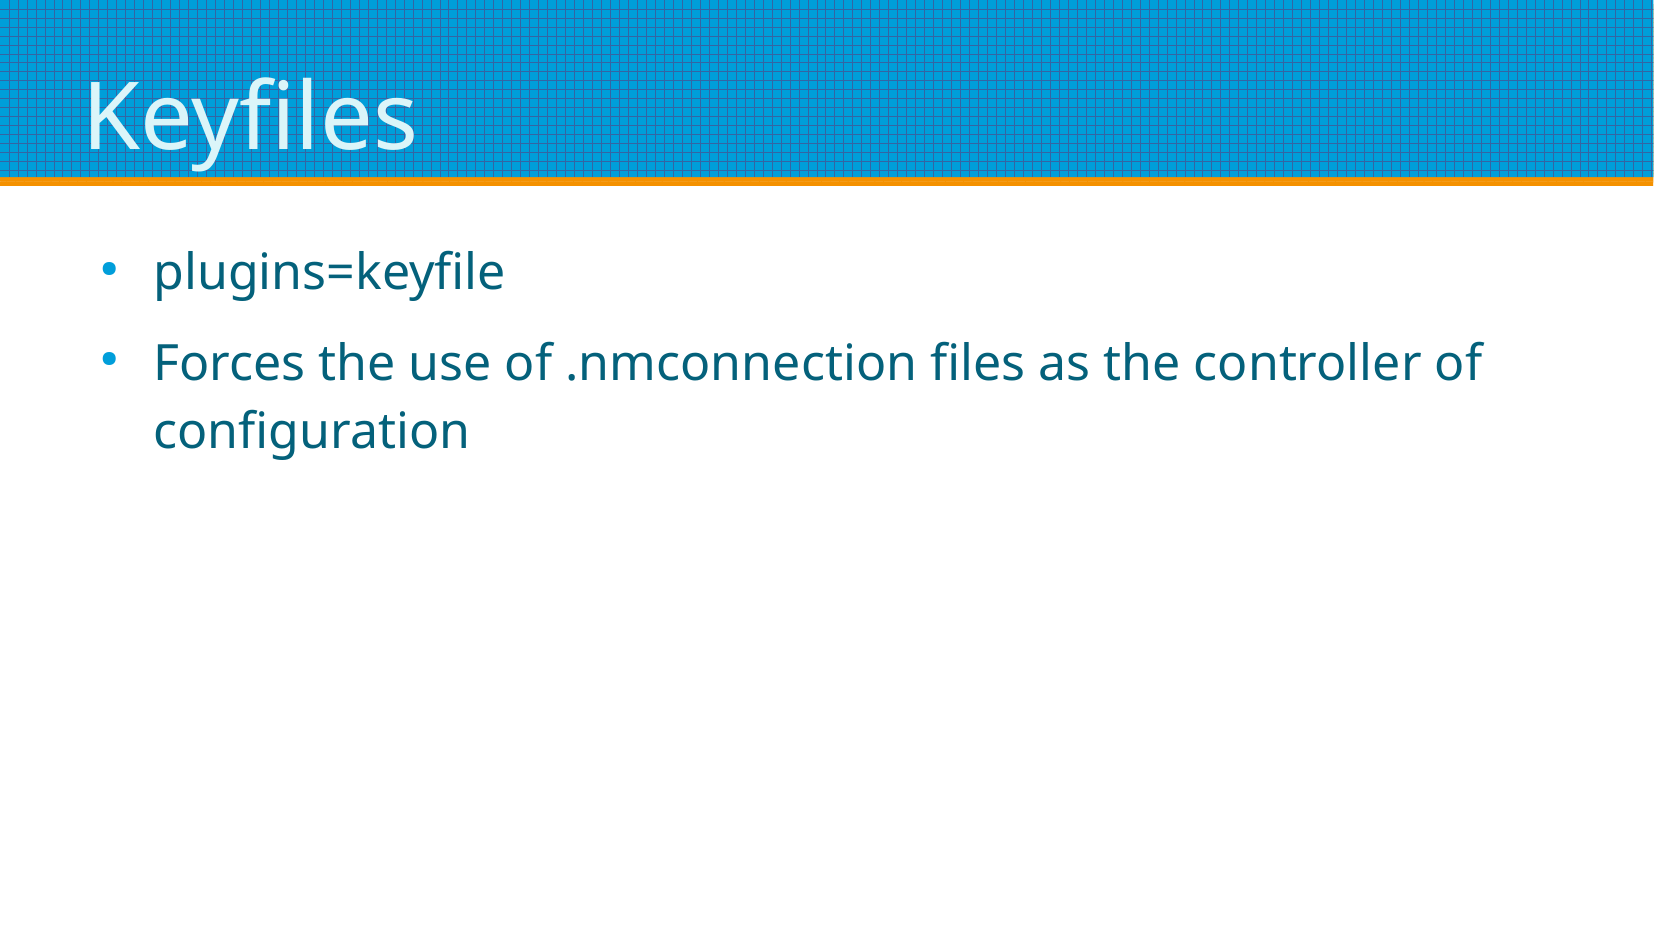

# Keyfiles
plugins=keyfile
Forces the use of .nmconnection files as the controller of configuration